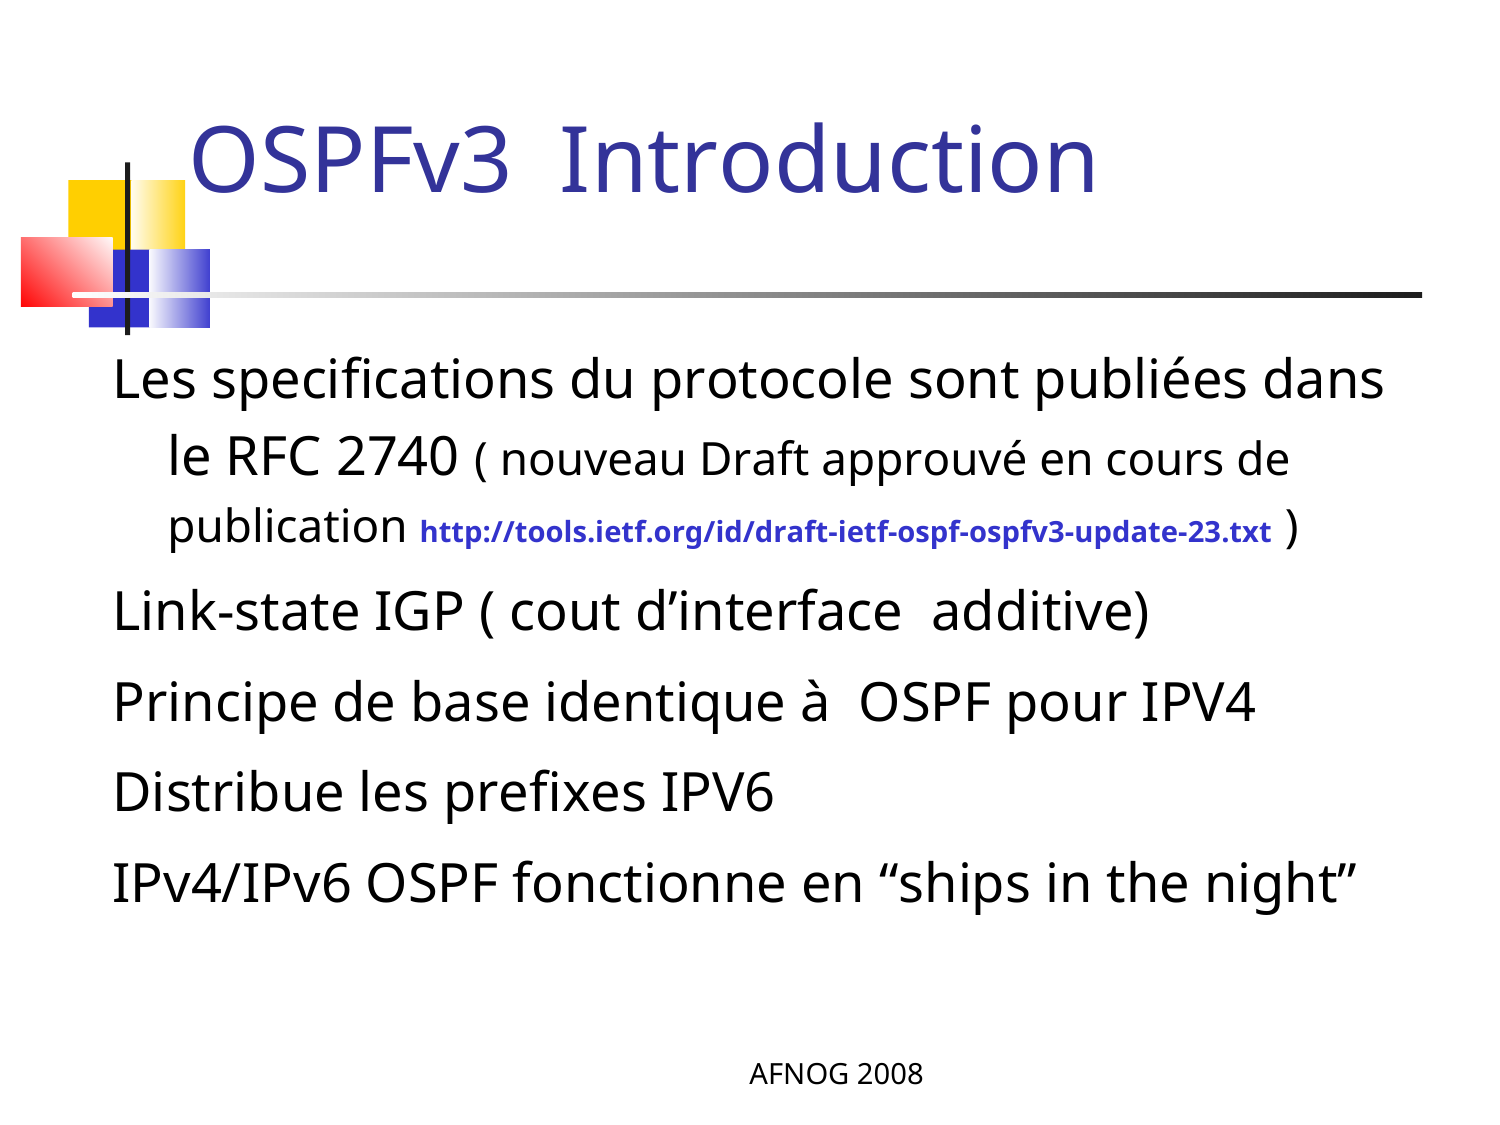

# OSPFv3 Introduction
Les specifications du protocole sont publiées dans le RFC 2740 ( nouveau Draft approuvé en cours de publication http://tools.ietf.org/id/draft-ietf-ospf-ospfv3-update-23.txt )
Link-state IGP ( cout d’interface additive)‏
Principe de base identique à OSPF pour IPV4
Distribue les prefixes IPV6
IPv4/IPv6 OSPF fonctionne en “ships in the night”
AFNOG 2008